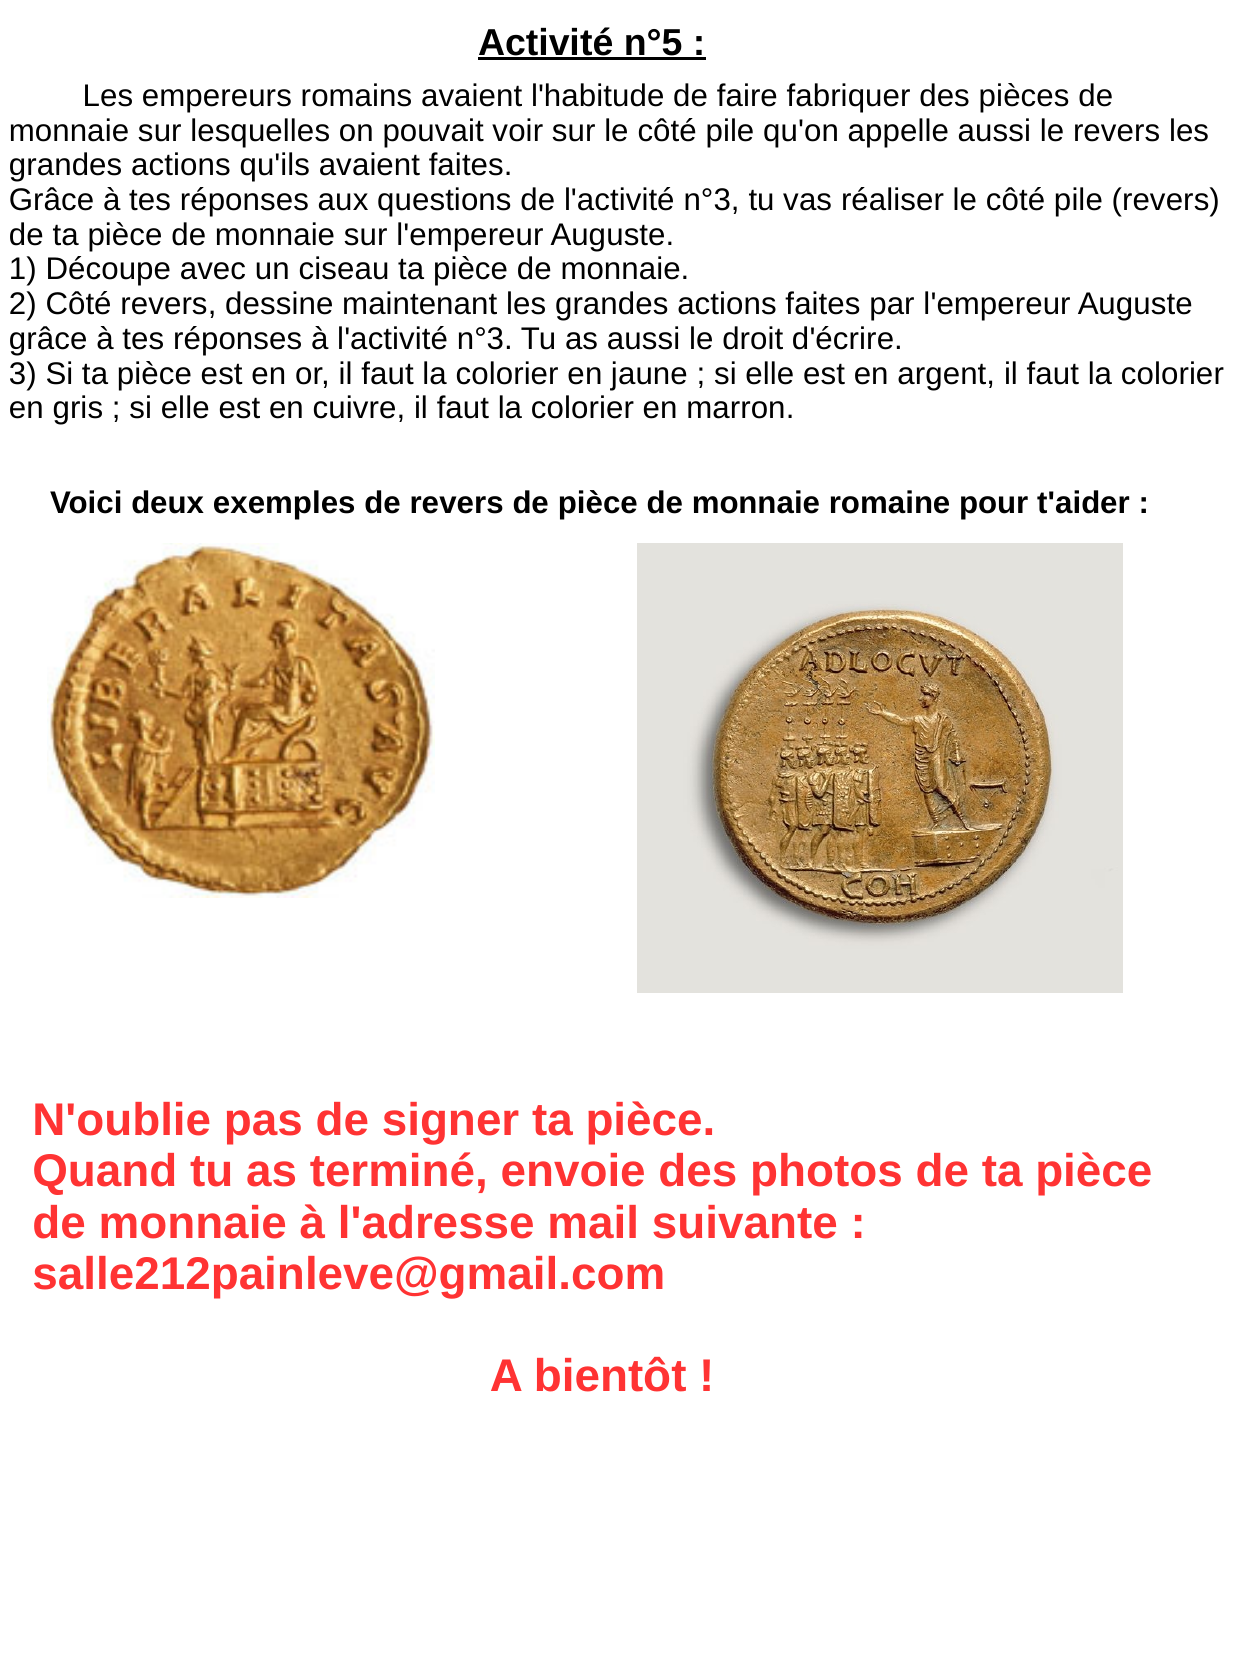

Activité n°5 :
	Les empereurs romains avaient l'habitude de faire fabriquer des pièces de monnaie sur lesquelles on pouvait voir sur le côté pile qu'on appelle aussi le revers les grandes actions qu'ils avaient faites.
Grâce à tes réponses aux questions de l'activité n°3, tu vas réaliser le côté pile (revers) de ta pièce de monnaie sur l'empereur Auguste.
1) Découpe avec un ciseau ta pièce de monnaie.
2) Côté revers, dessine maintenant les grandes actions faites par l'empereur Auguste grâce à tes réponses à l'activité n°3. Tu as aussi le droit d'écrire.
3) Si ta pièce est en or, il faut la colorier en jaune ; si elle est en argent, il faut la colorier en gris ; si elle est en cuivre, il faut la colorier en marron.
Voici deux exemples de revers de pièce de monnaie romaine pour t'aider :
N'oublie pas de signer ta pièce.
Quand tu as terminé, envoie des photos de ta pièce de monnaie à l'adresse mail suivante :
salle212painleve@gmail.com
A bientôt !